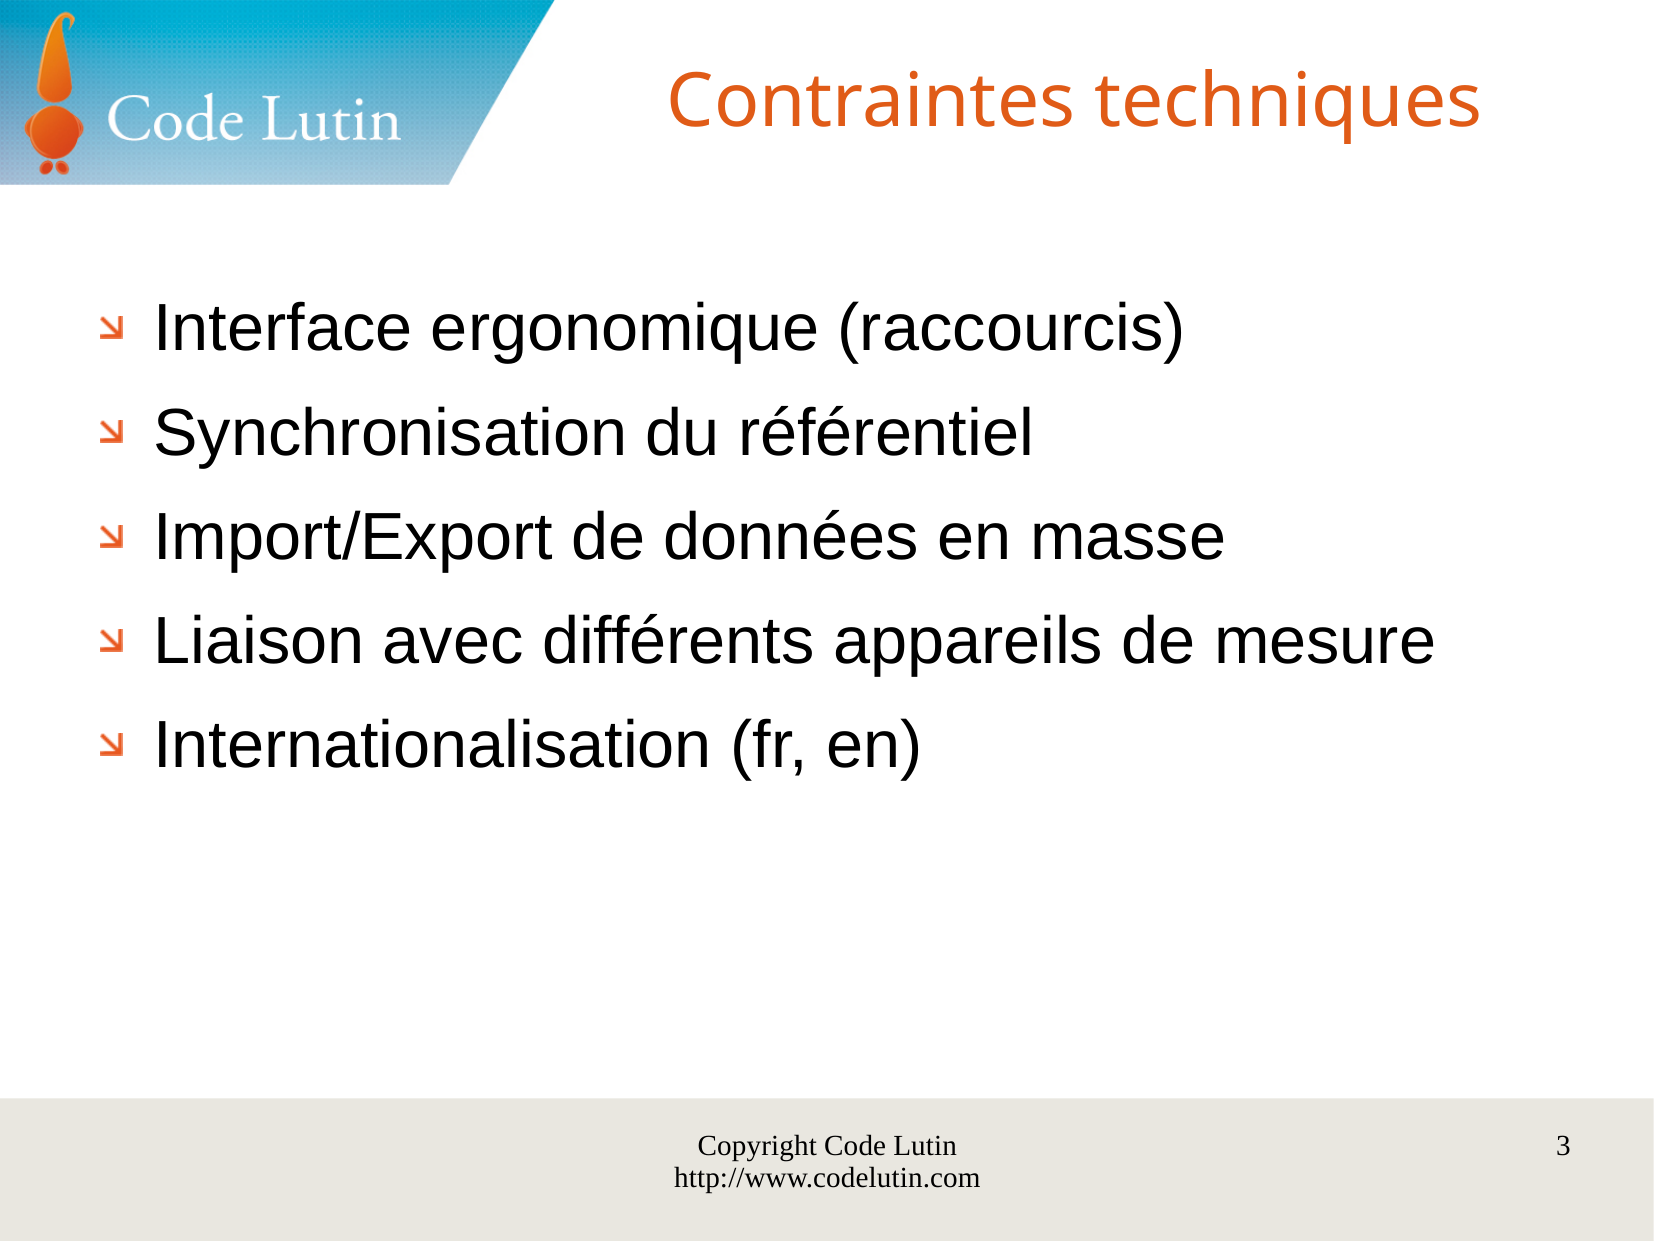

# Contraintes techniques
Interface ergonomique (raccourcis)
Synchronisation du référentiel
Import/Export de données en masse
Liaison avec différents appareils de mesure
Internationalisation (fr, en)
3